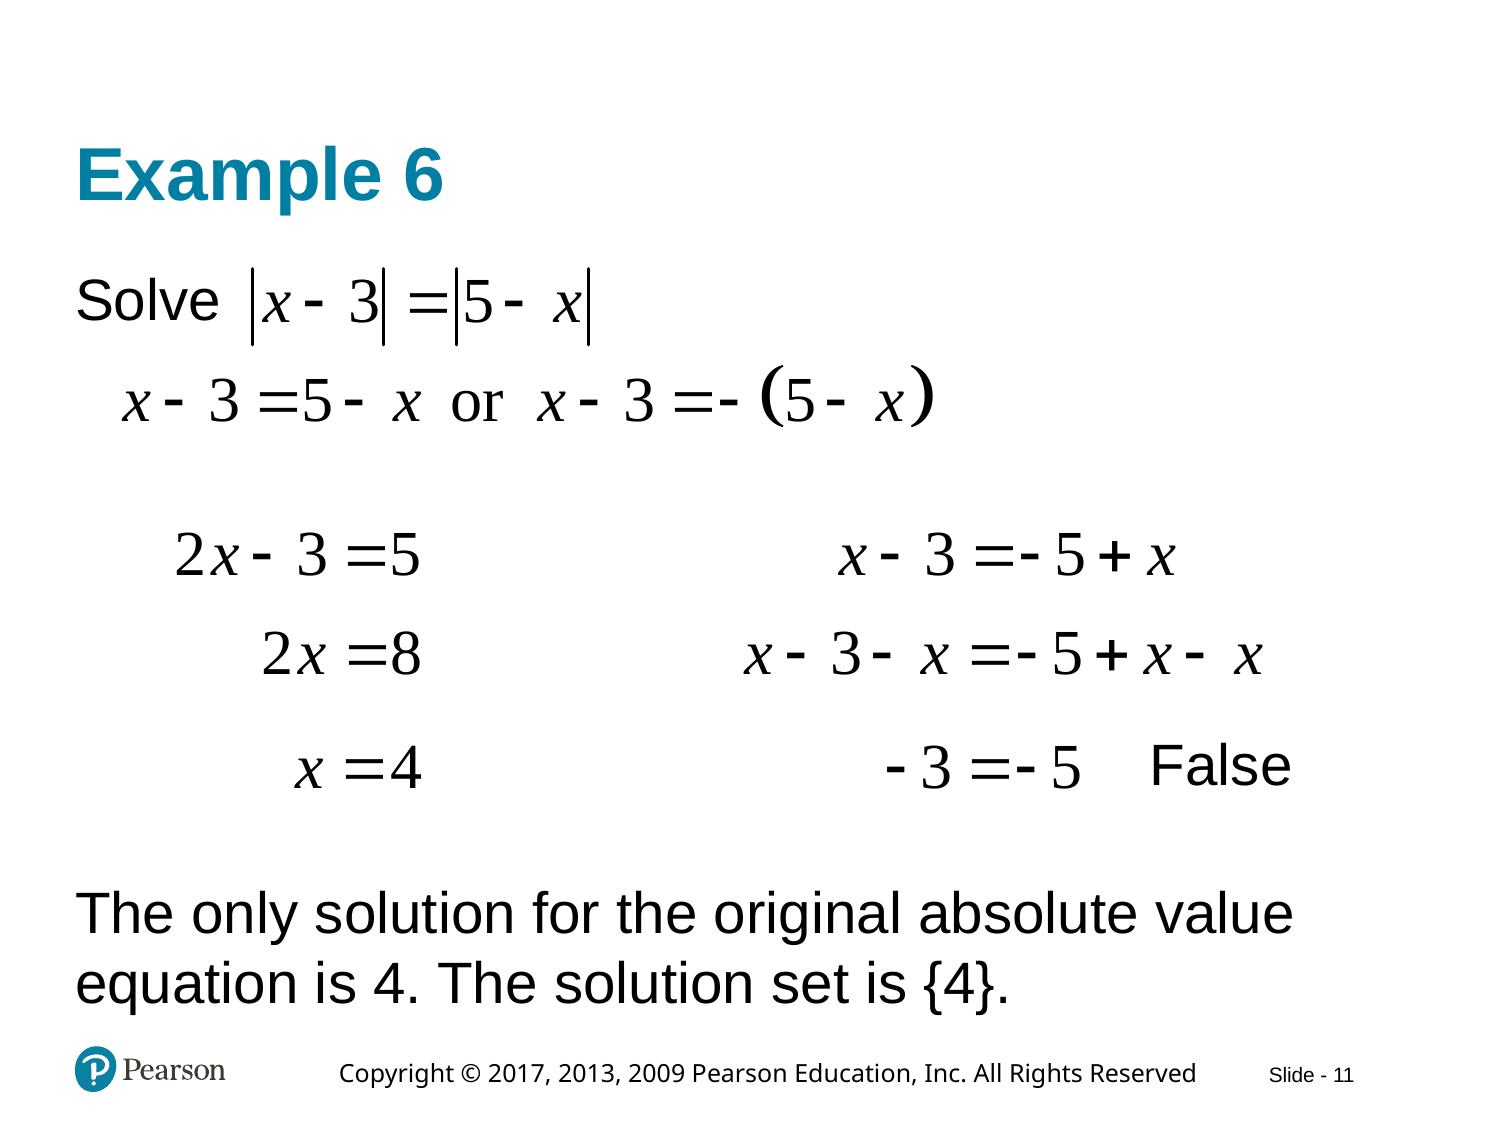

# Example 6
Solve
False
The only solution for the original absolute value equation is 4. The solution set is {4}.